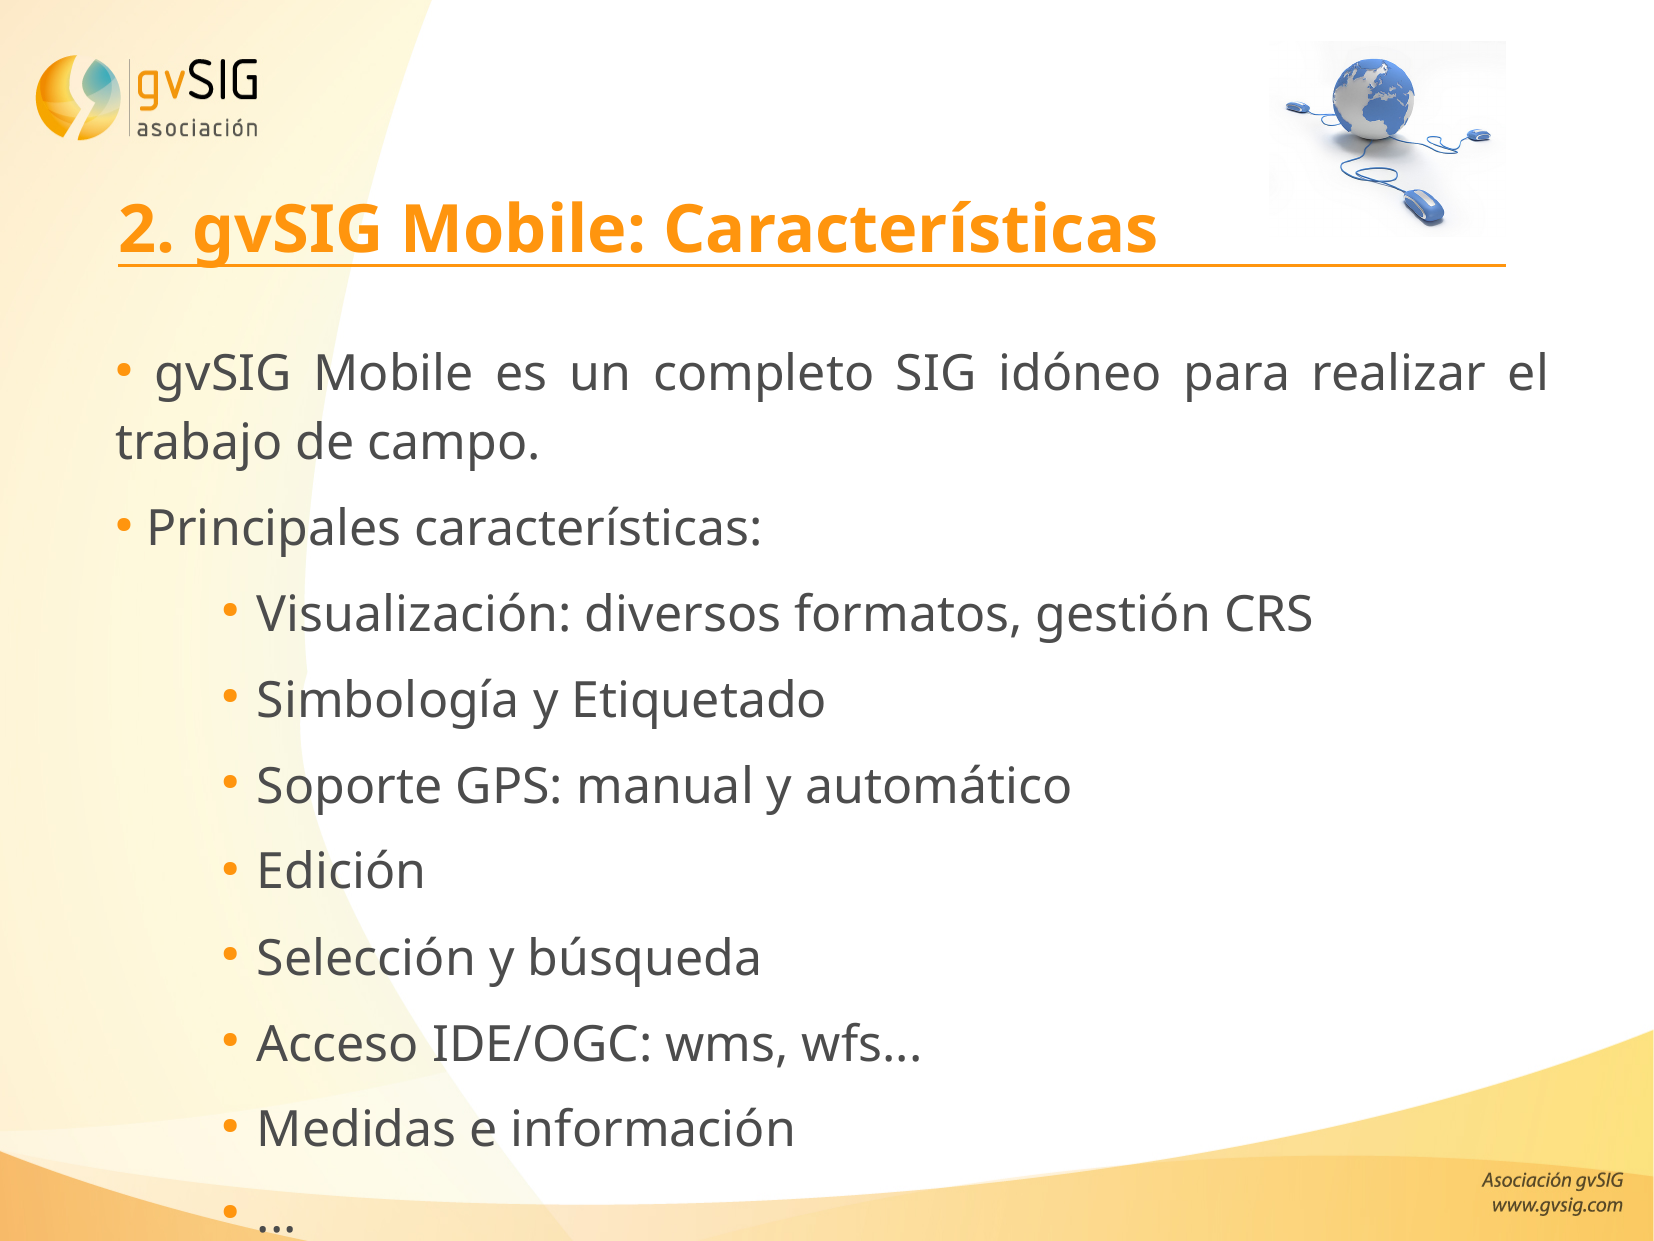

# 2. gvSIG Mobile: Características
 gvSIG Mobile es un completo SIG idóneo para realizar el trabajo de campo.
 Principales características:
Visualización: diversos formatos, gestión CRS
Simbología y Etiquetado
Soporte GPS: manual y automático
Edición
Selección y búsqueda
Acceso IDE/OGC: wms, wfs...
Medidas e información
...